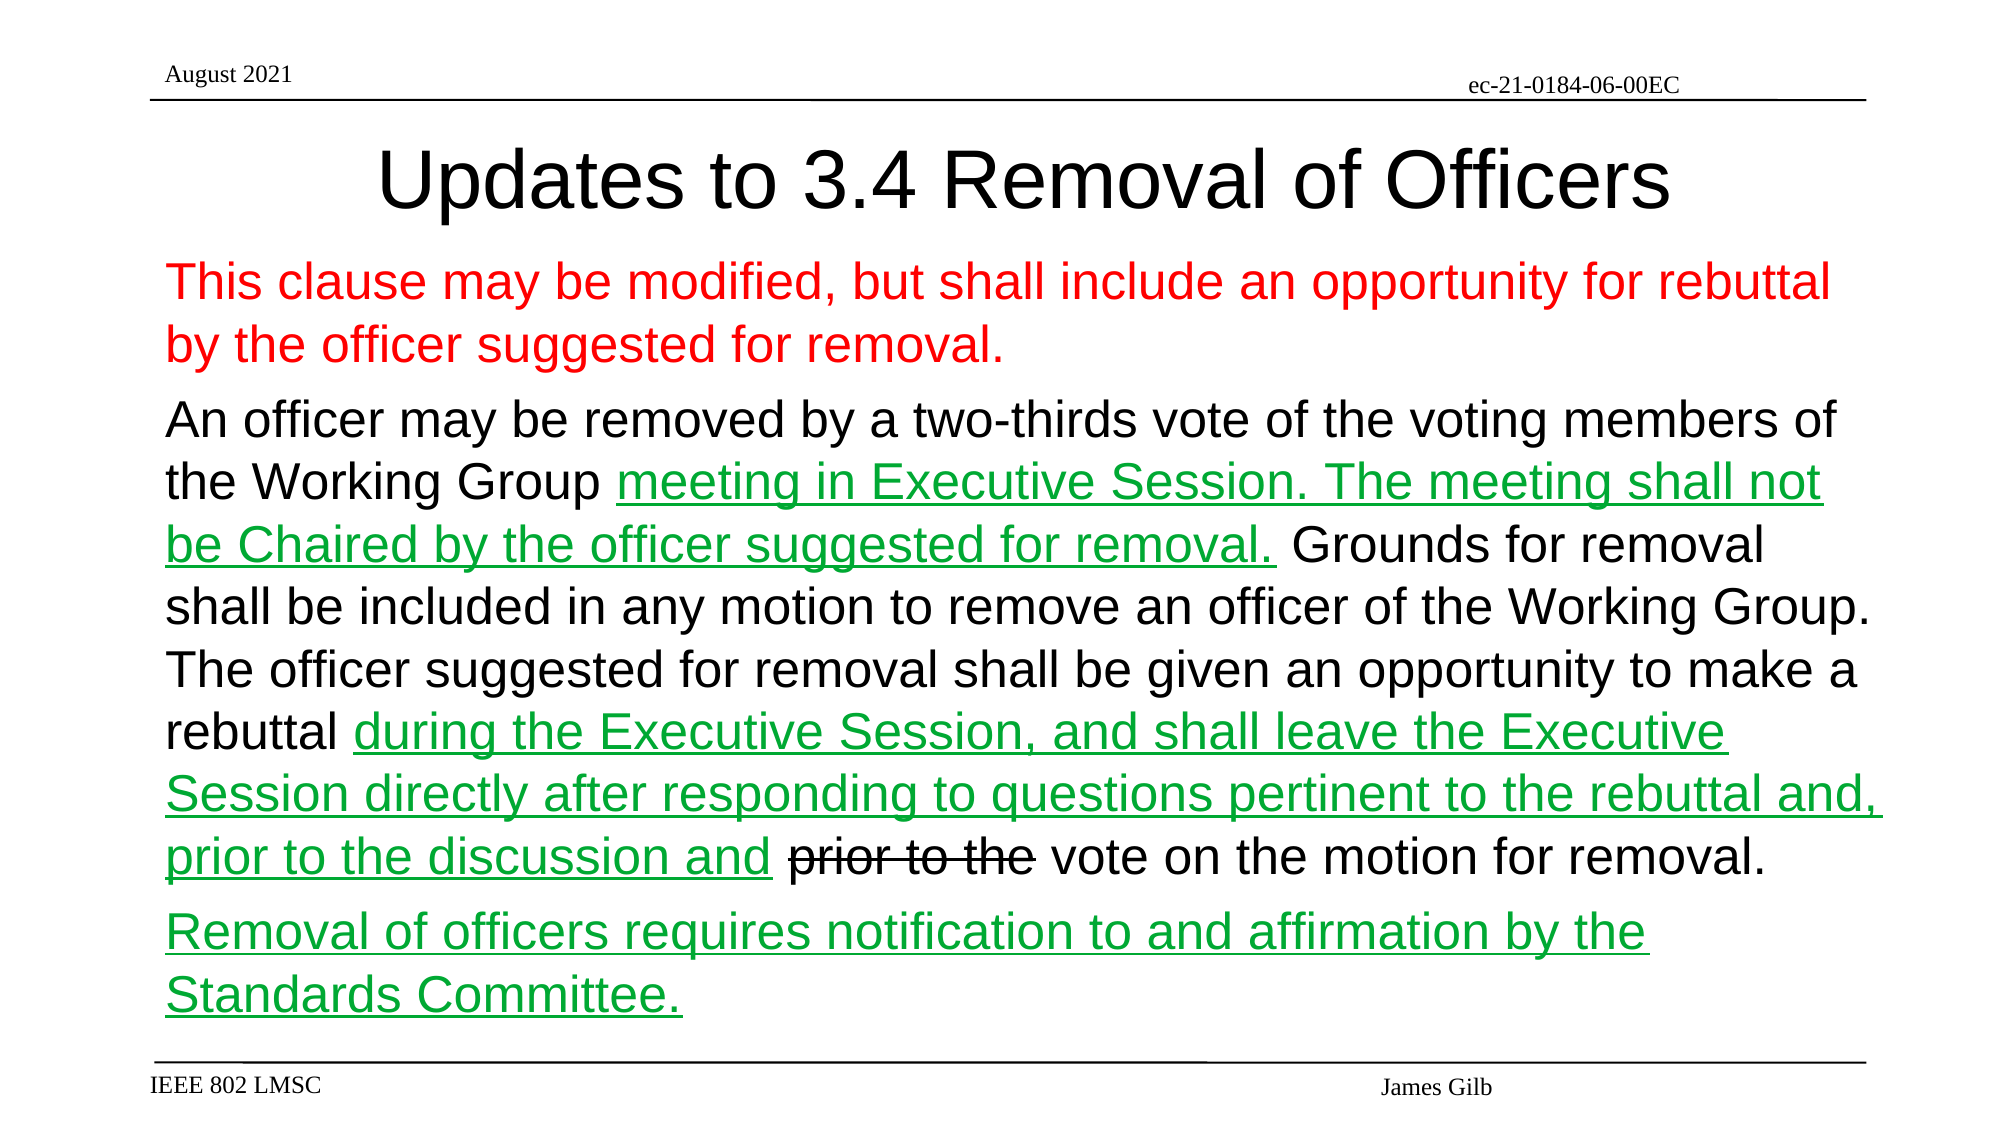

# Updates to 3.4 Removal of Officers
This clause may be modified, but shall include an opportunity for rebuttal by the officer suggested for removal.
An officer may be removed by a two-thirds vote of the voting members of the Working Group meeting in Executive Session. The meeting shall not be Chaired by the officer suggested for removal. Grounds for removal shall be included in any motion to remove an officer of the Working Group. The officer suggested for removal shall be given an opportunity to make a rebuttal during the Executive Session, and shall leave the Executive Session directly after responding to questions pertinent to the rebuttal and, prior to the discussion and prior to the vote on the motion for removal.
Removal of officers requires notification to and affirmation by the Standards Committee.